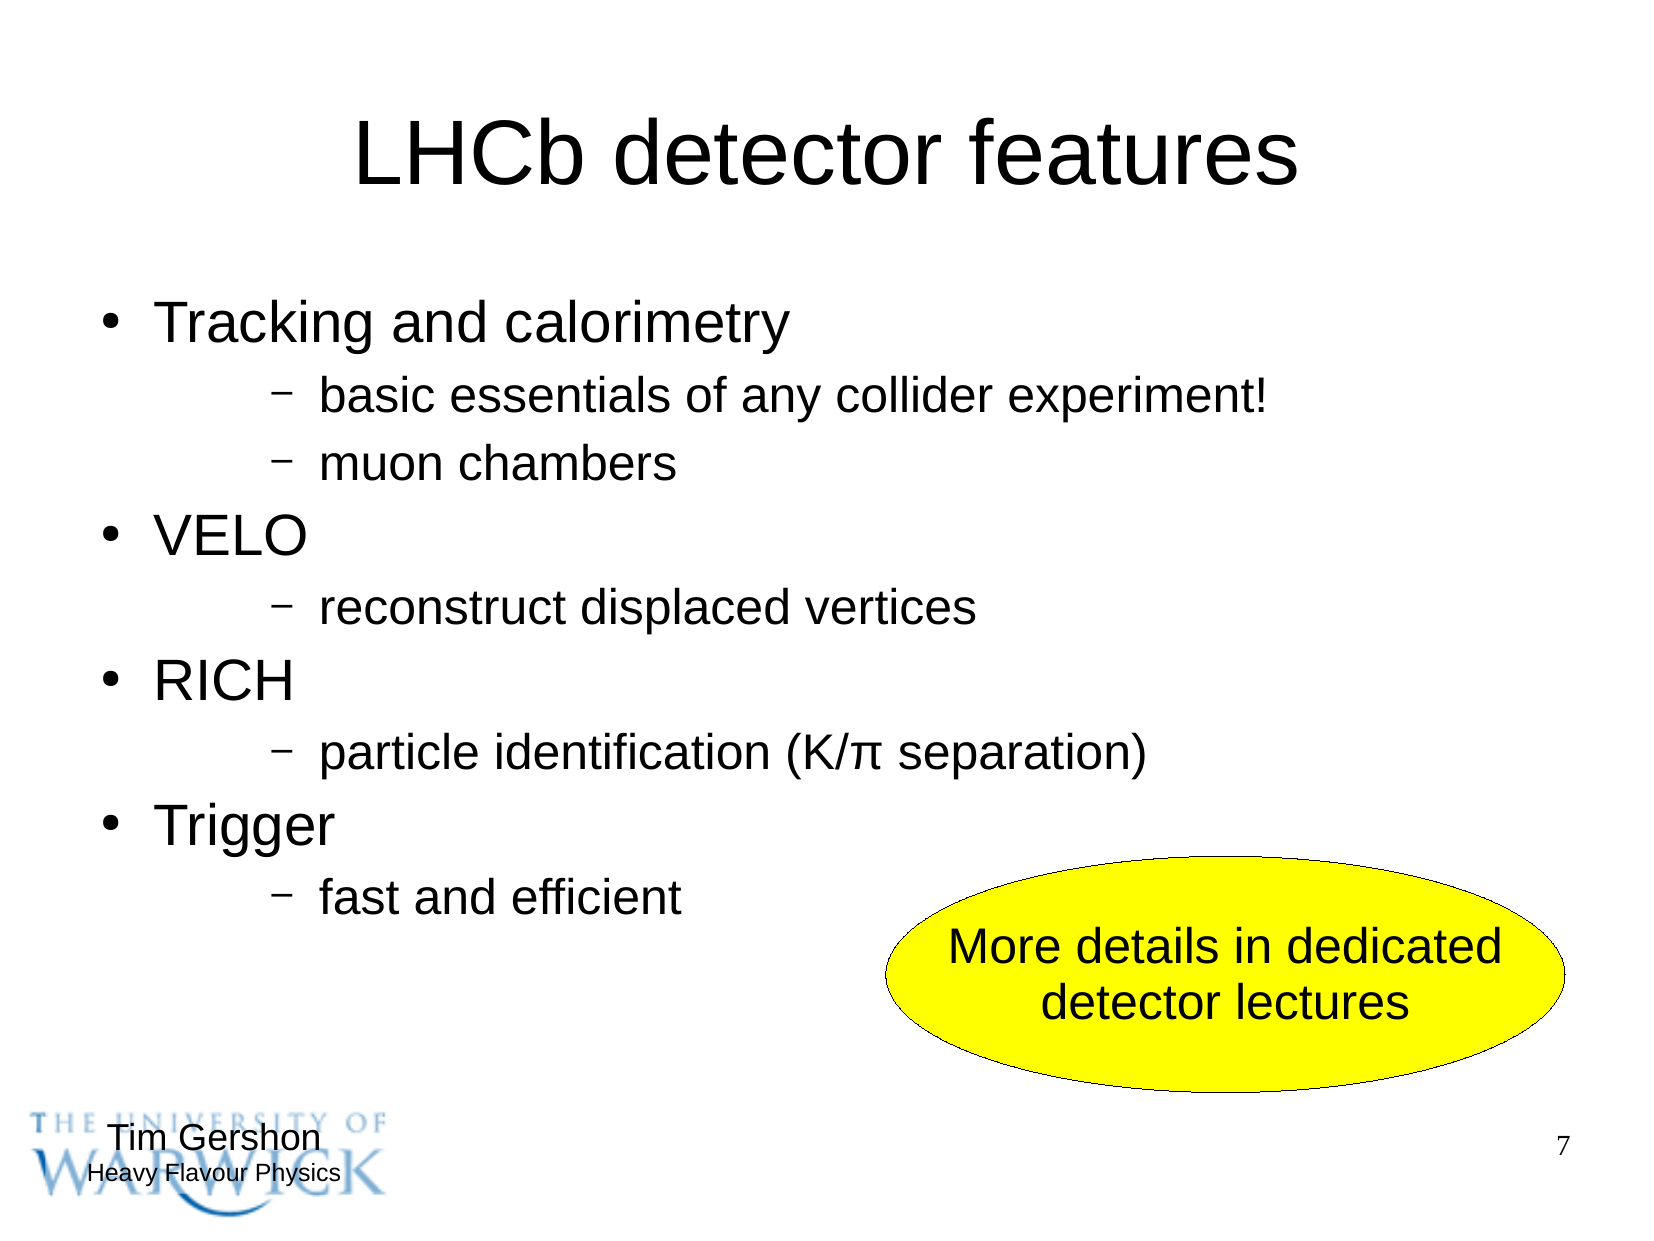

# LHCb detector features
Tracking and calorimetry
basic essentials of any collider experiment!
muon chambers
VELO
reconstruct displaced vertices
RICH
particle identification (K/π separation)
Trigger
fast and efficient
More details in dedicated
detector lectures
Tim Gershon
Heavy Flavour Physics
7